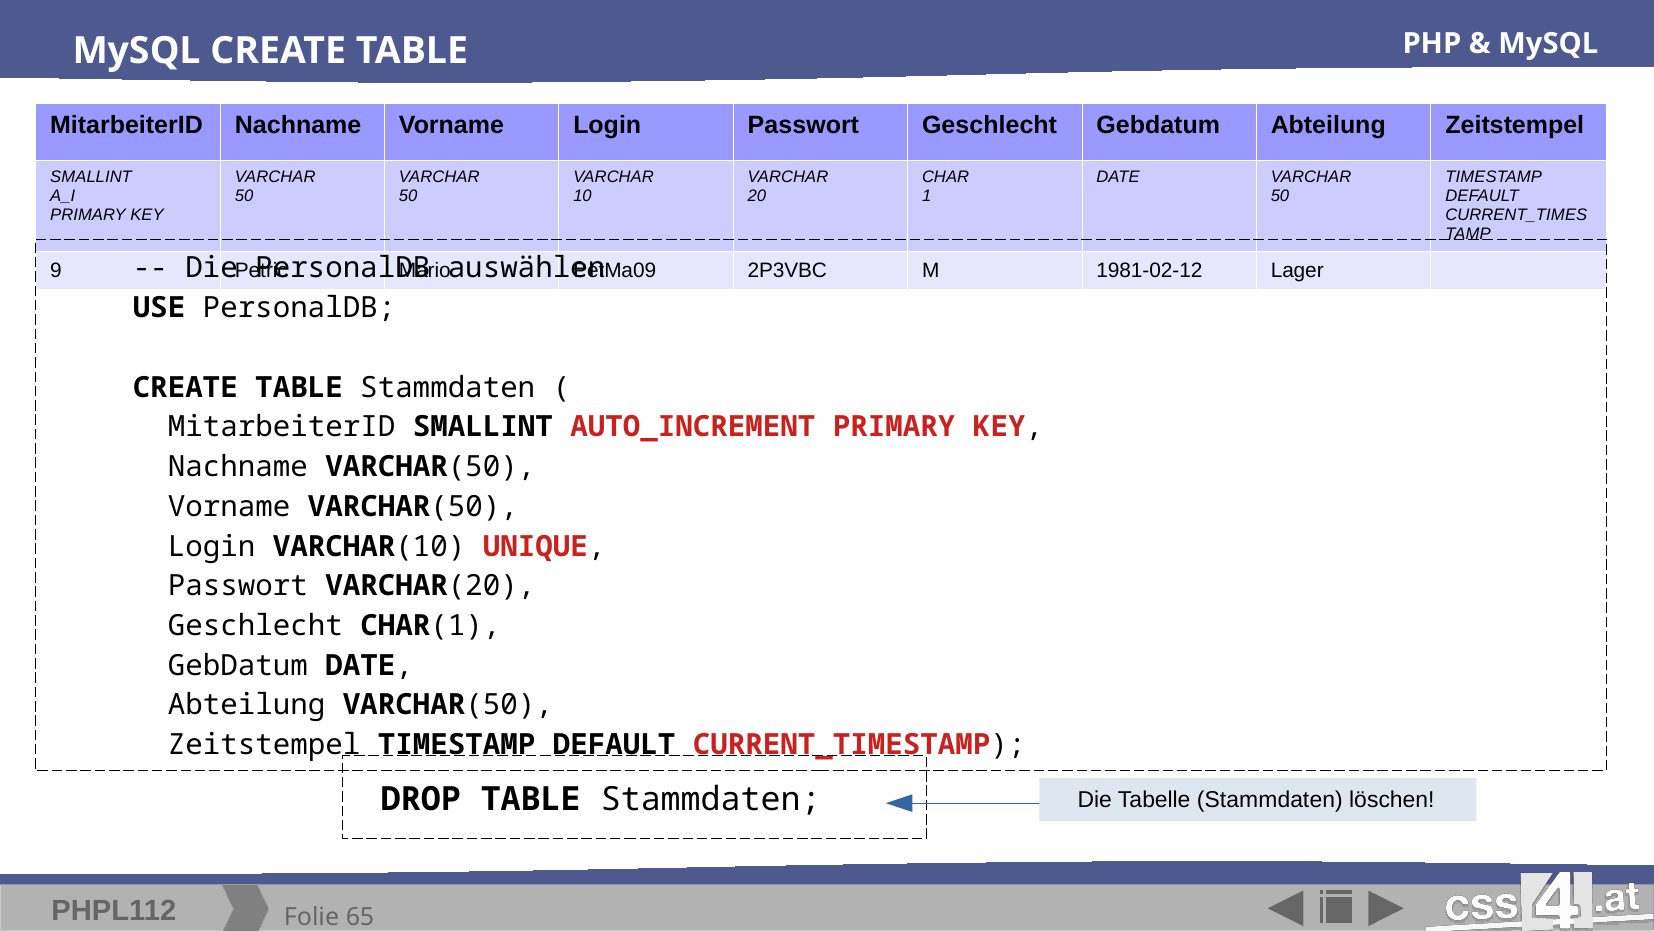

PHP & MySQL
MySQL CREATE TABLE
| MitarbeiterID | Nachname | Vorname | Login | Passwort | Geschlecht | Gebdatum | Abteilung | Zeitstempel |
| --- | --- | --- | --- | --- | --- | --- | --- | --- |
| SMALLINT A\_I PRIMARY KEY | VARCHAR 50 | VARCHAR 50 | VARCHAR 10 | VARCHAR 20 | CHAR 1 | DATE | VARCHAR 50 | TIMESTAMP DEFAULT CURRENT\_TIMESTAMP |
| 9 | Petric | Mario | PetMa09 | 2P3VBC | M | 1981-02-12 | Lager | |
-- Die PersonalDB auswählen
USE PersonalDB;
CREATE TABLE Stammdaten (
 MitarbeiterID SMALLINT AUTO_INCREMENT PRIMARY KEY,
 Nachname VARCHAR(50),
 Vorname VARCHAR(50),
 Login VARCHAR(10) UNIQUE,
 Passwort VARCHAR(20),
 Geschlecht CHAR(1),
 GebDatum DATE,
 Abteilung VARCHAR(50),
 Zeitstempel TIMESTAMP DEFAULT CURRENT_TIMESTAMP);
DROP TABLE Stammdaten;
Die Tabelle (Stammdaten) löschen!
PHPL112
Folie